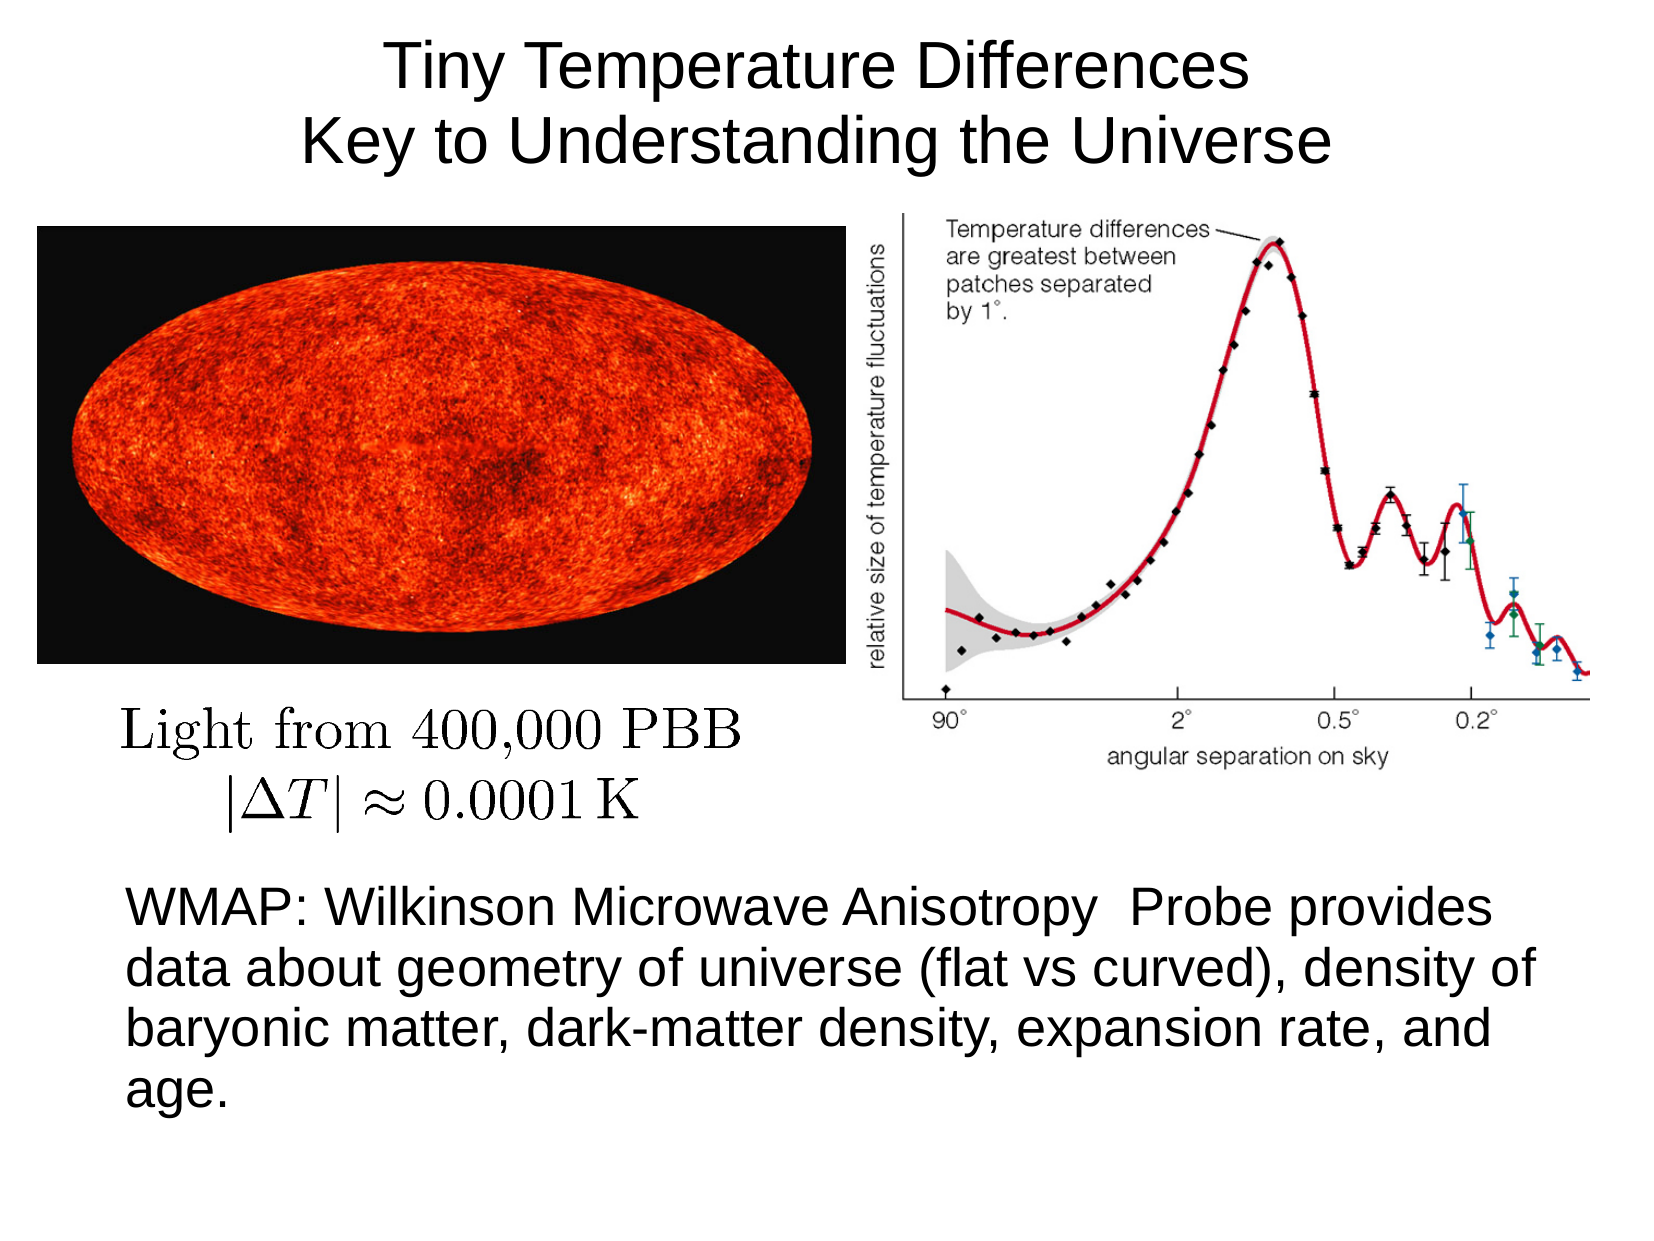

# Tiny Temperature Differences Key to Understanding the Universe
WMAP: Wilkinson Microwave Anisotropy Probe provides
data about geometry of universe (flat vs curved), density of baryonic matter, dark-matter density, expansion rate, and age.